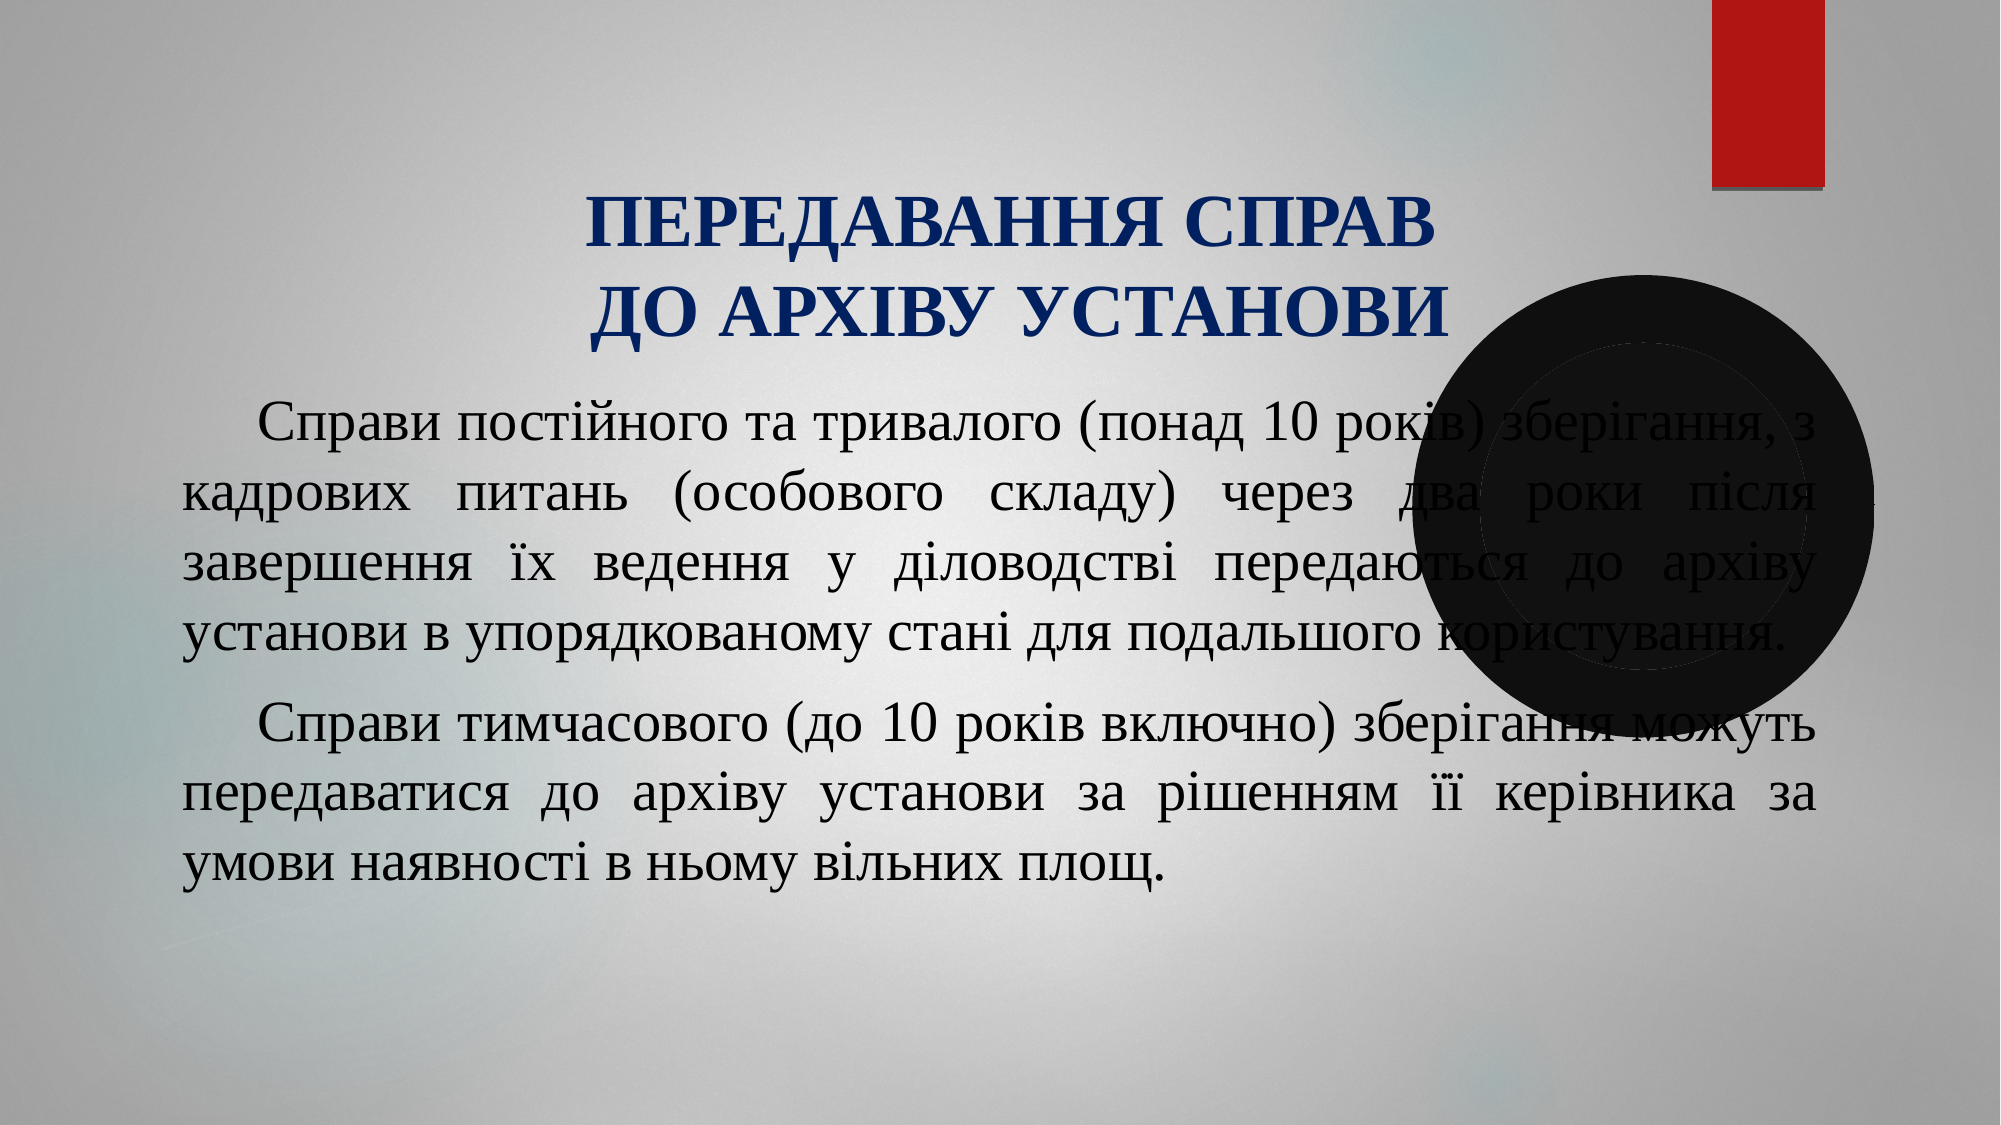

# ПЕРЕДАВАННЯ СПРАВ ДО АРХІВУ УСТАНОВИ
	Справи постійного та тривалого (понад 10 років) зберігання, з кадрових питань (особового складу) через два роки після завершення їх ведення у діловодстві передаються до архіву установи в упорядкованому стані для подальшого користування.
	Справи тимчасового (до 10 років включно) зберігання можуть передаватися до архіву установи за рішенням її керівника за умови наявності в ньому вільних площ.